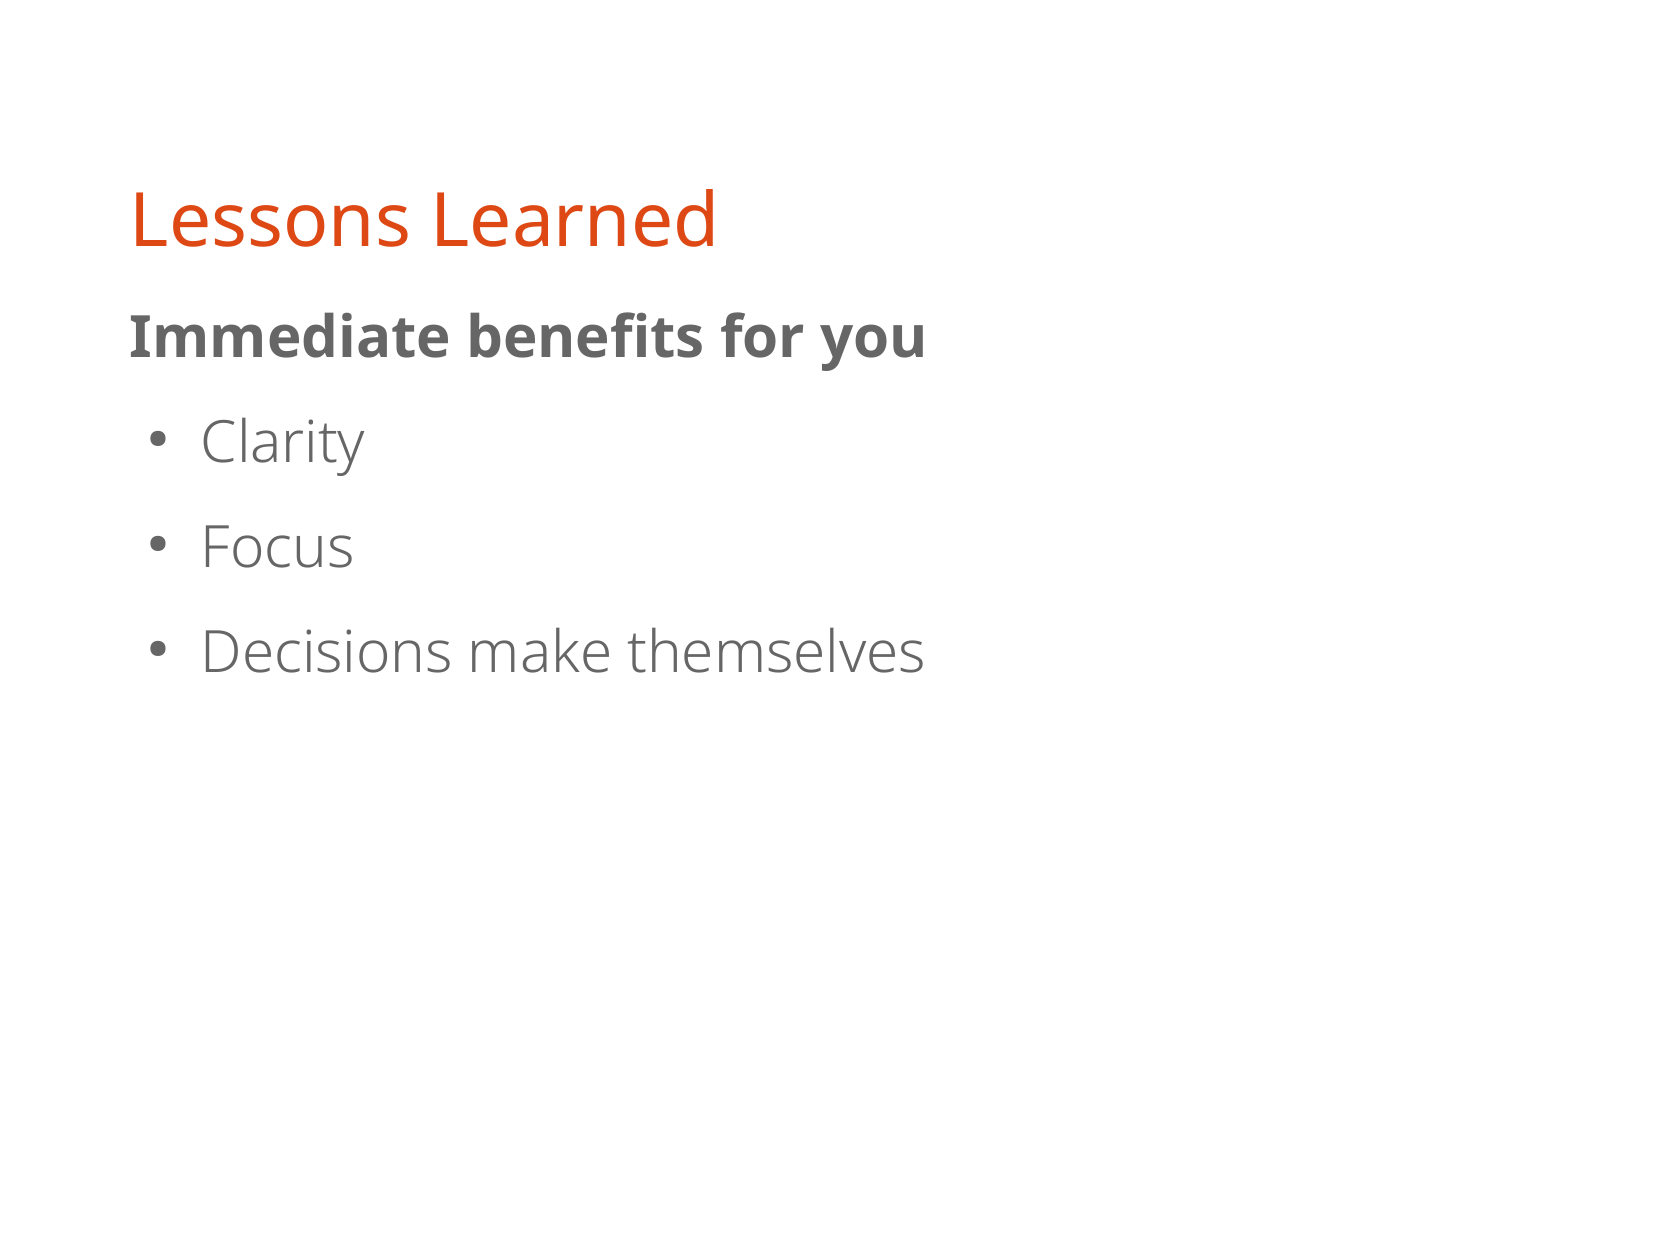

# Lessons Learned
Immediate benefits for you
Clarity
Focus
Decisions make themselves